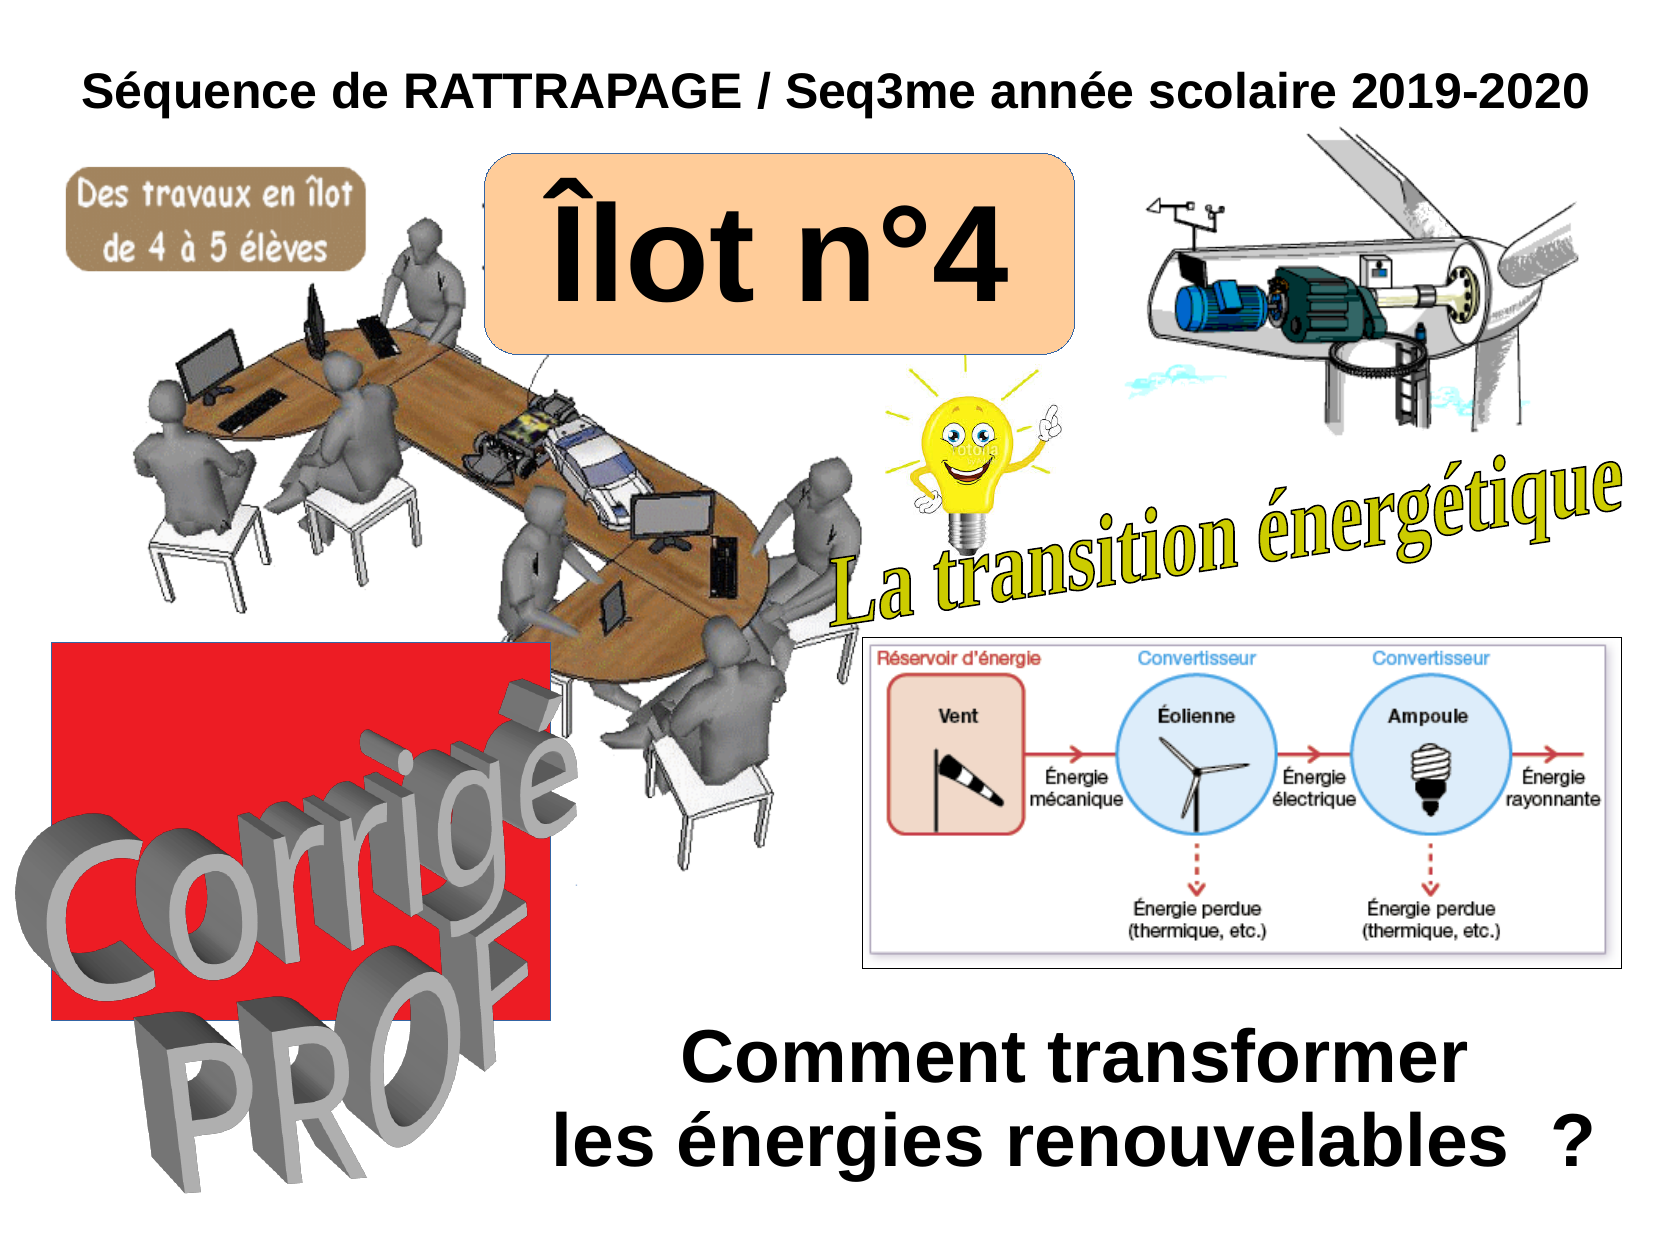

Séquence de RATTRAPAGE / Seq3me année scolaire 2019-2020
Îlot n°4
La transition énergétique
Corrigé
PROF
Comment transformer
les énergies renouvelables ?